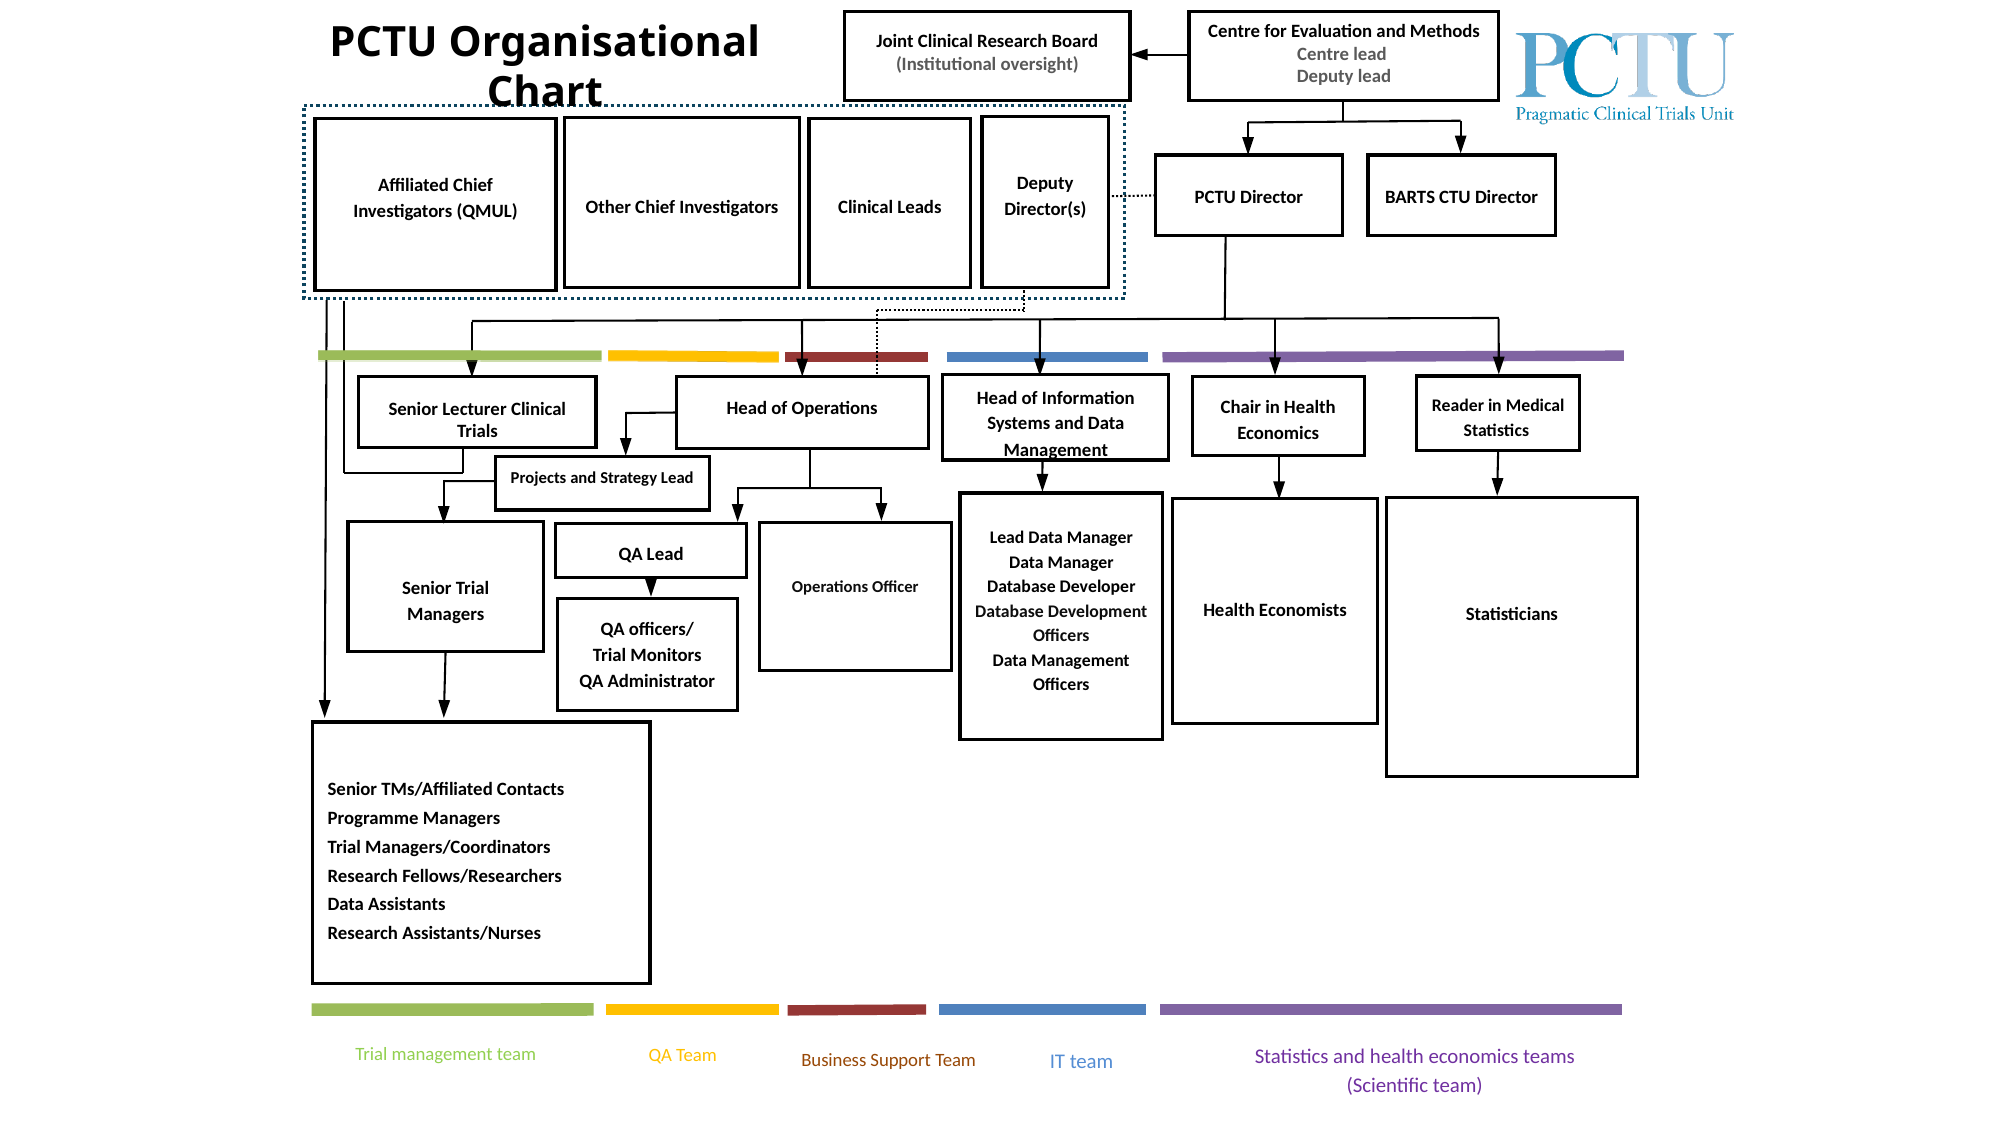

PCTU Organisational Chart
Joint Clinical Research Board
(Institutional oversight)
Centre for Evaluation and Methods
Centre lead
Deputy lead
Deputy Director(s)
Other Chief Investigators
Clinical Leads
Affiliated Chief Investigators (QMUL)
PCTU Director
BARTS CTU Director
Head of Information Systems and Data Management
Reader in Medical Statistics
Head of Operations
Chair in Health Economics
Senior Lecturer Clinical Trials
Projects and Strategy Lead
Lead Data Manager
Data Manager
Database Developer
Database Development Officers
Data Management Officers
Statisticians
Health Economists
Senior Trial Managers
Operations Officer
QA Lead
QA officers/
Trial Monitors
QA Administrator
Senior TMs/Affiliated Contacts
Programme Managers
Trial Managers/Coordinators
Research Fellows/Researchers
Data Assistants
Research Assistants/Nurses
Trial management team
Statistics and health economics teams (Scientific team)
QA Team
Business Support Team
IT team